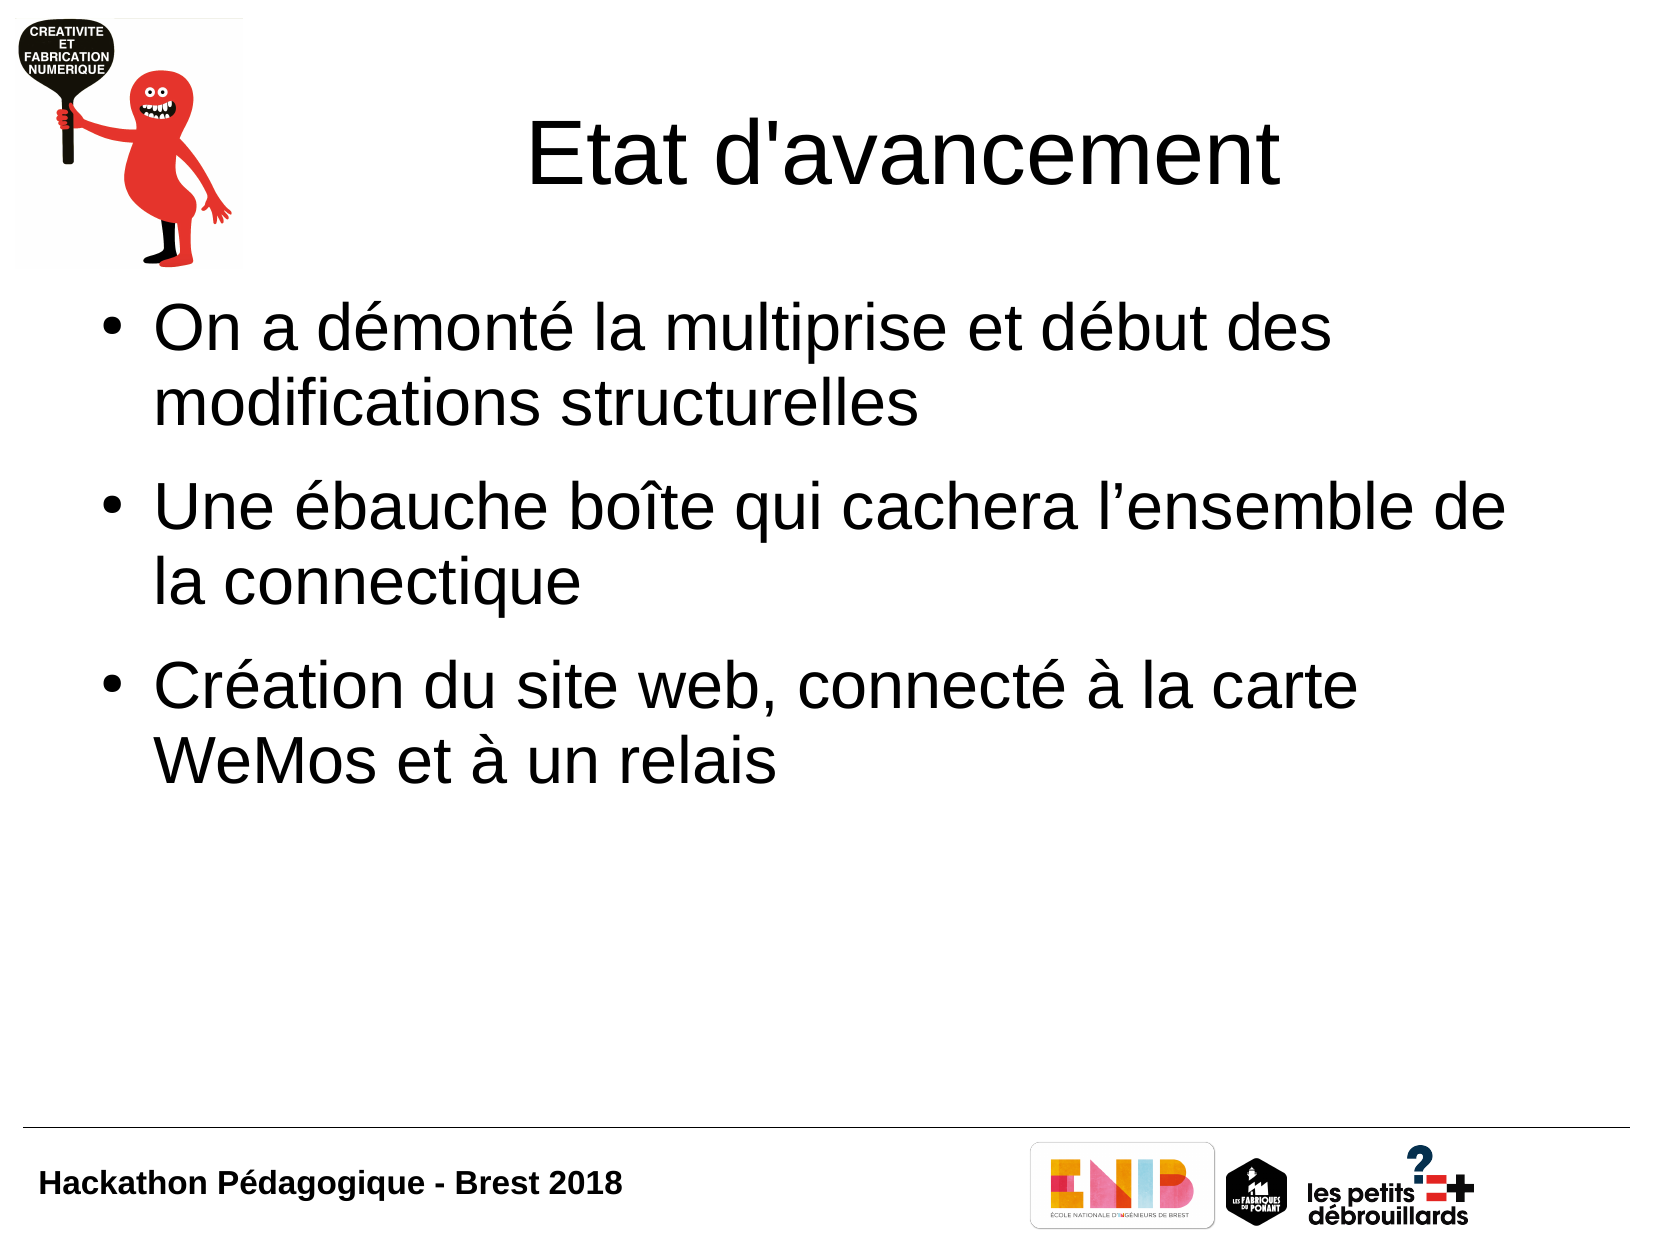

# Etat d'avancement
On a démonté la multiprise et début des modifications structurelles
Une ébauche boîte qui cachera l’ensemble de la connectique
Création du site web, connecté à la carte WeMos et à un relais
Hackathon Pédagogique - Brest 2018